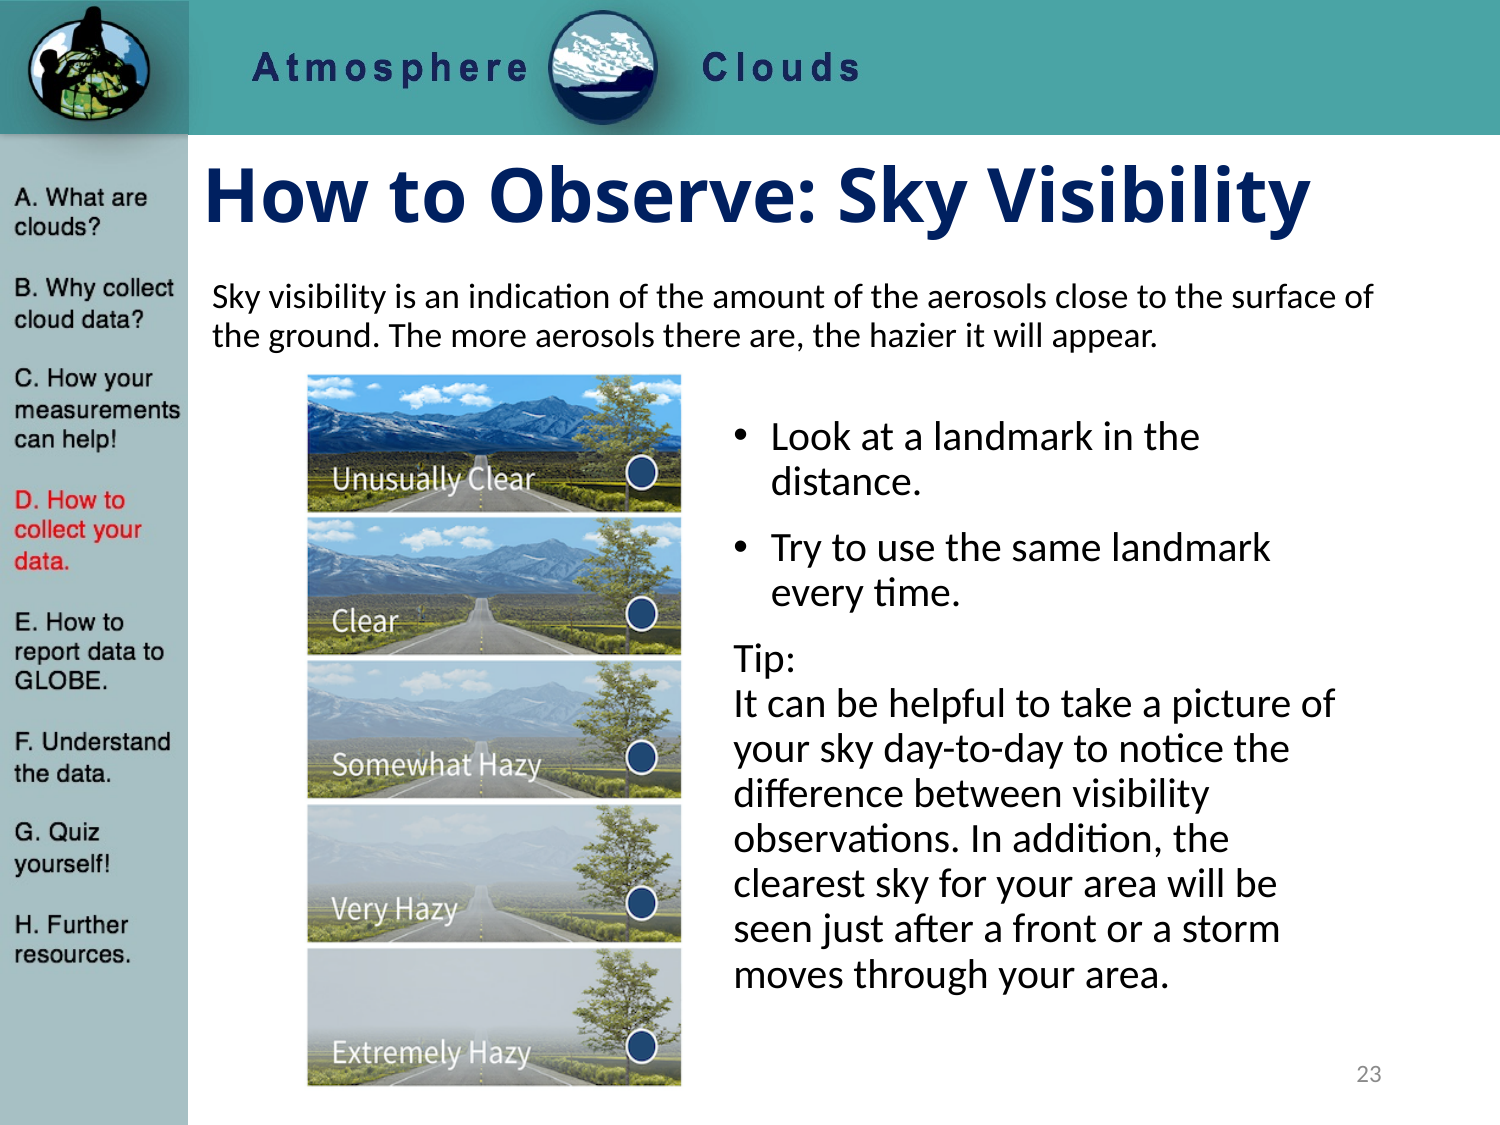

# How to Observe: Sky Visibility
Sky visibility is an indication of the amount of the aerosols close to the surface of the ground. The more aerosols there are, the hazier it will appear.
Look at a landmark in the distance.
Try to use the same landmark every time.
Tip:
It can be helpful to take a picture of your sky day-to-day to notice the difference between visibility observations. In addition, the clearest sky for your area will be seen just after a front or a storm moves through your area.